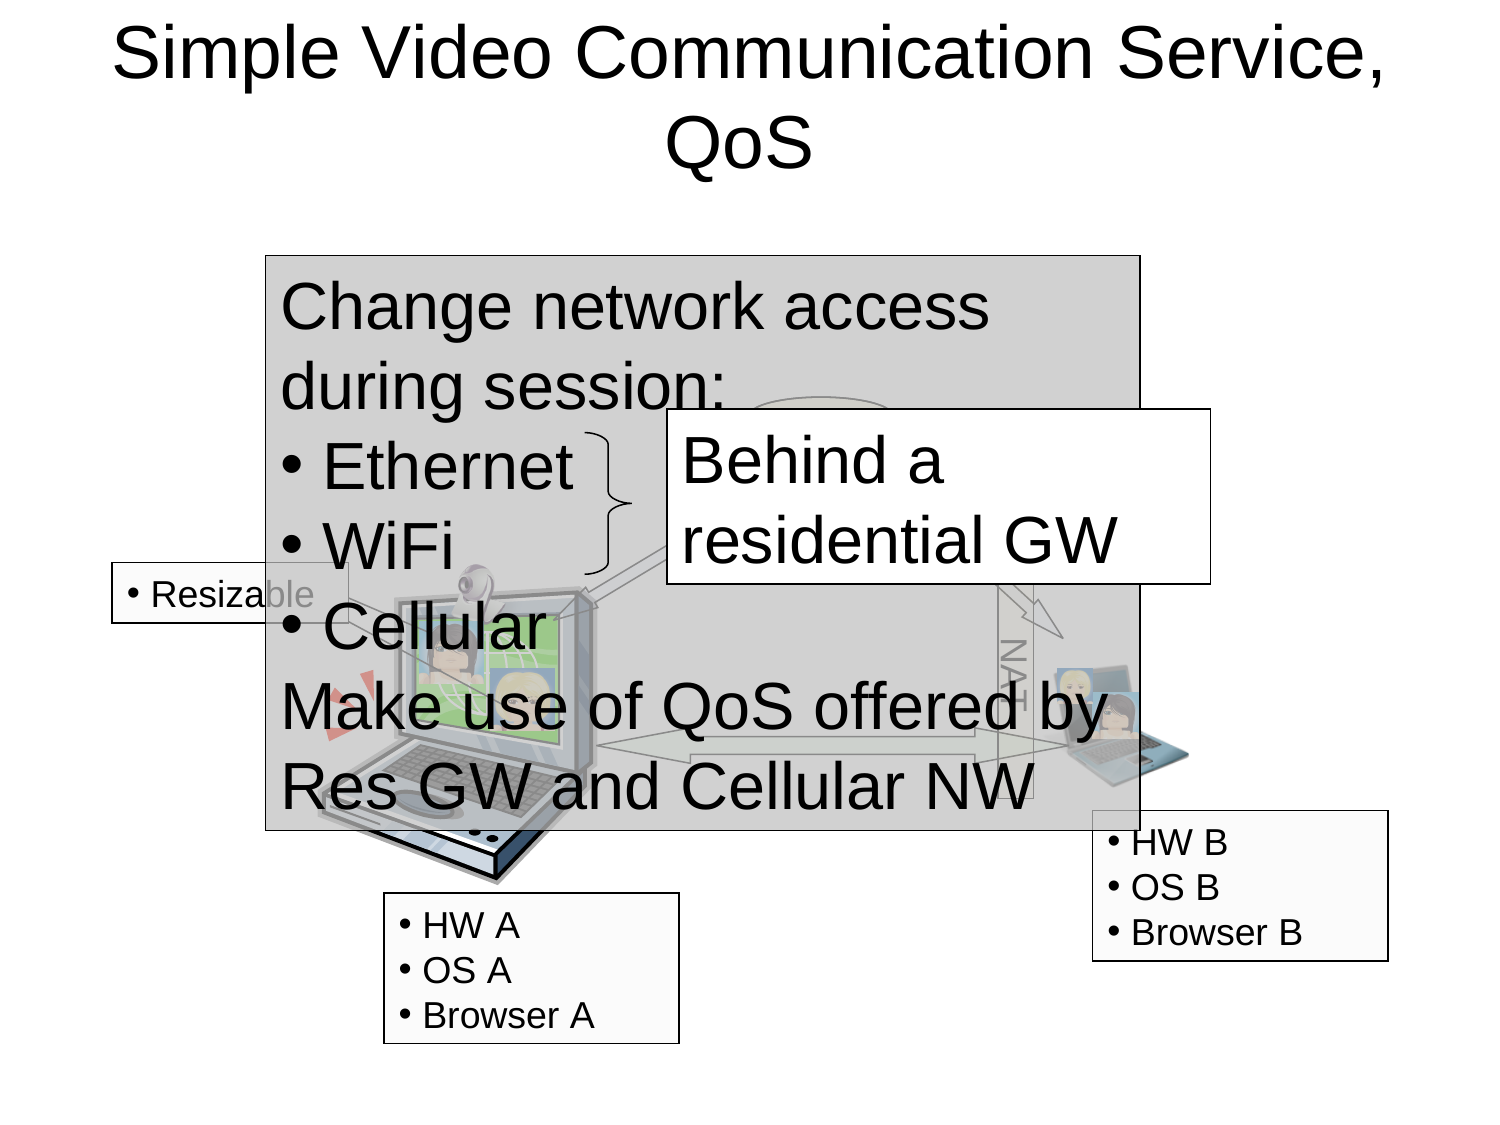

# Simple Video Communication Service, QoS
Change network access during session:
 Ethernet
 WiFi
 Cellular
Make use of QoS offered by Res GW and Cellular NW
WS
NAT
 Resizable
 HW B
 OS B
 Browser B
 HW A
 OS A
 Browser A
Behind a residential GW